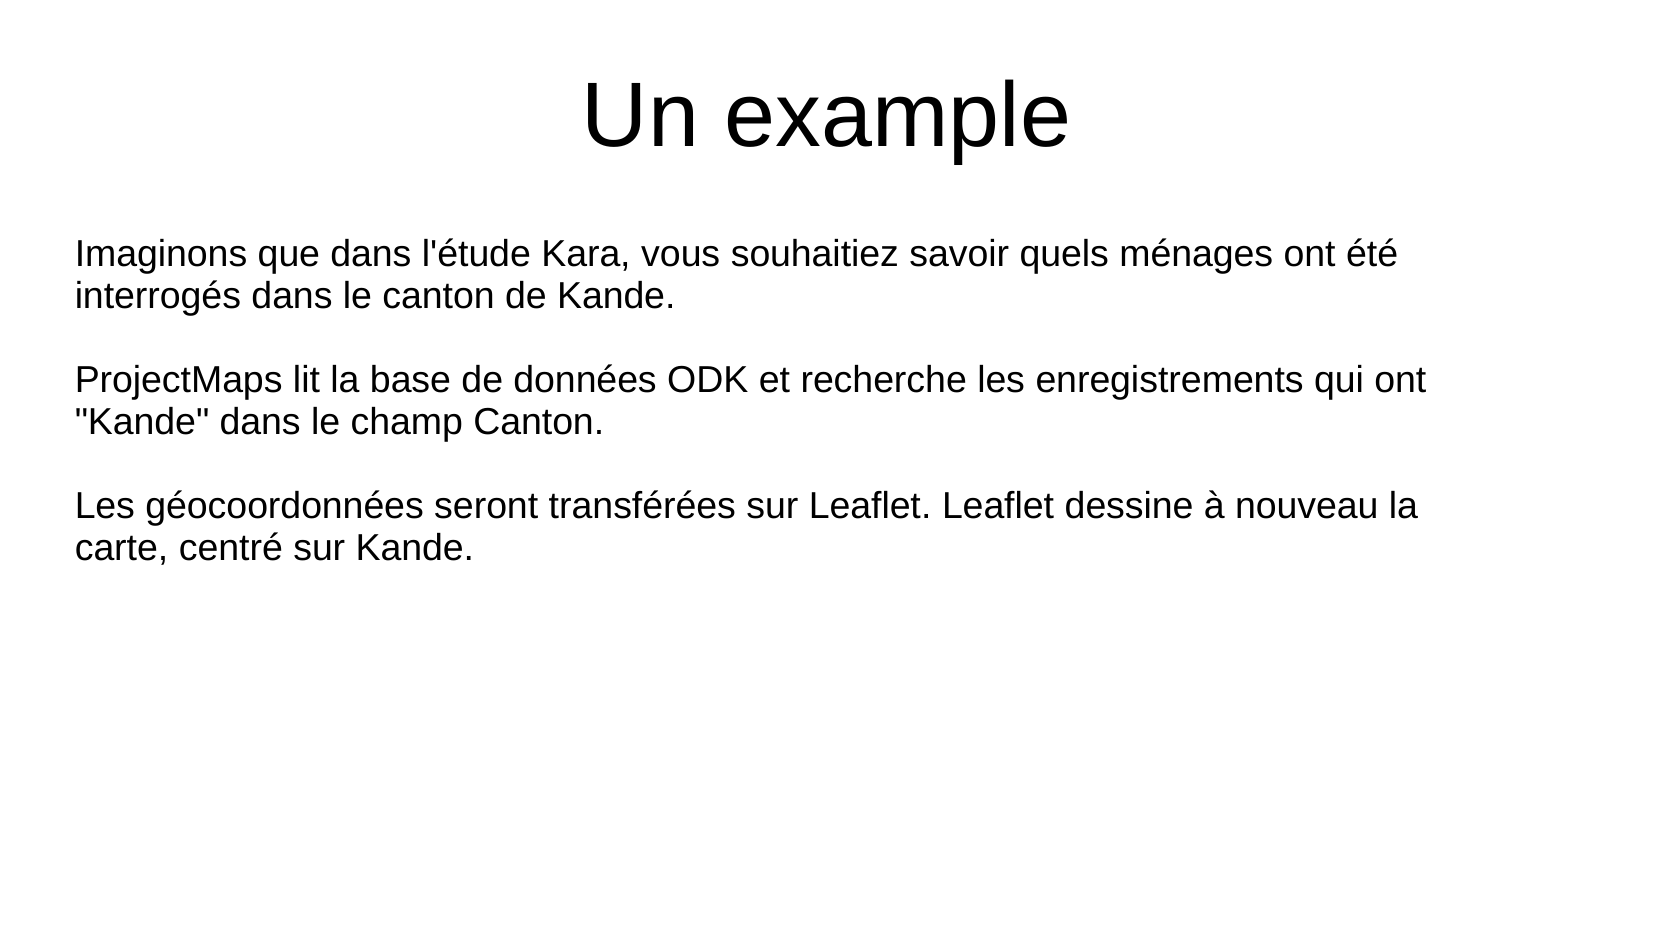

# Un example
Imaginons que dans l'étude Kara, vous souhaitiez savoir quels ménages ont été interrogés dans le canton de Kande.
ProjectMaps lit la base de données ODK et recherche les enregistrements qui ont "Kande" dans le champ Canton.
Les géocoordonnées seront transférées sur Leaflet. Leaflet dessine à nouveau la carte, centré sur Kande.